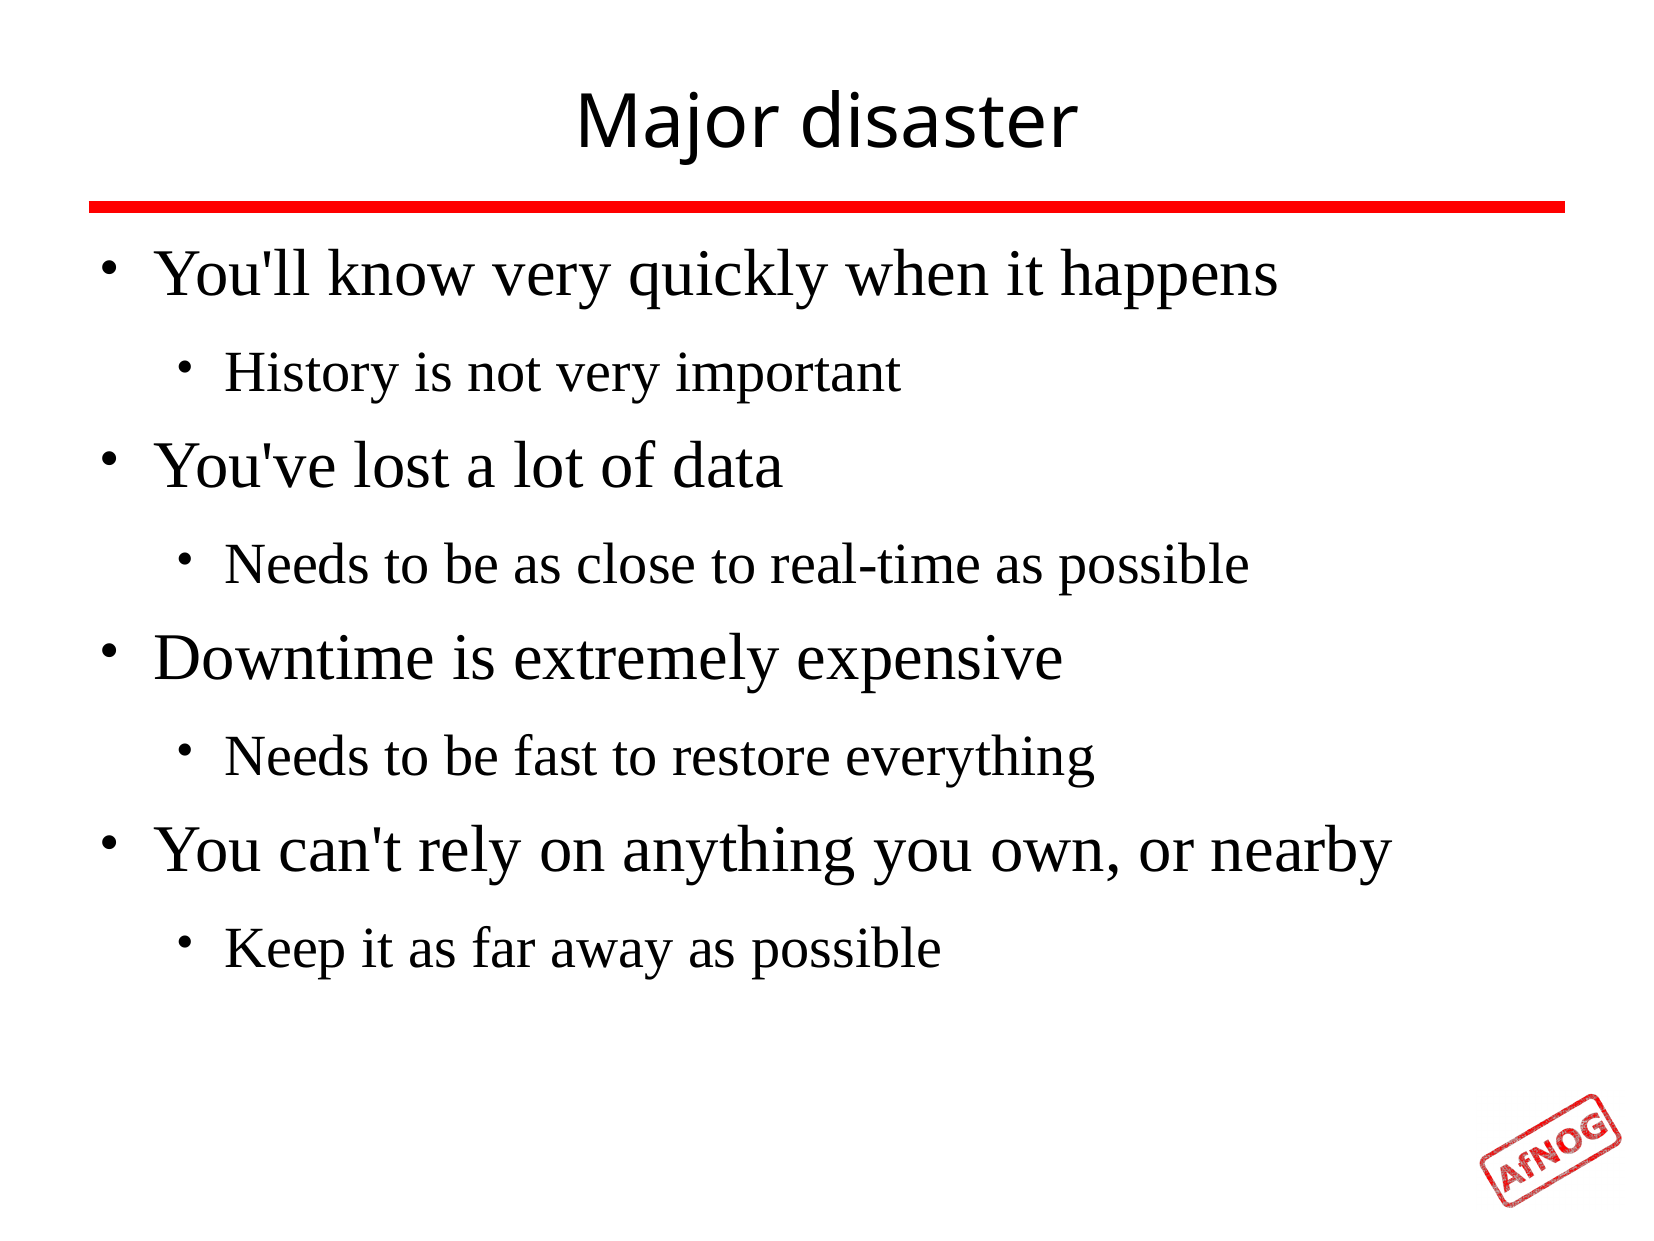

# Major disaster
You'll know very quickly when it happens
History is not very important
You've lost a lot of data
Needs to be as close to real-time as possible
Downtime is extremely expensive
Needs to be fast to restore everything
You can't rely on anything you own, or nearby
Keep it as far away as possible